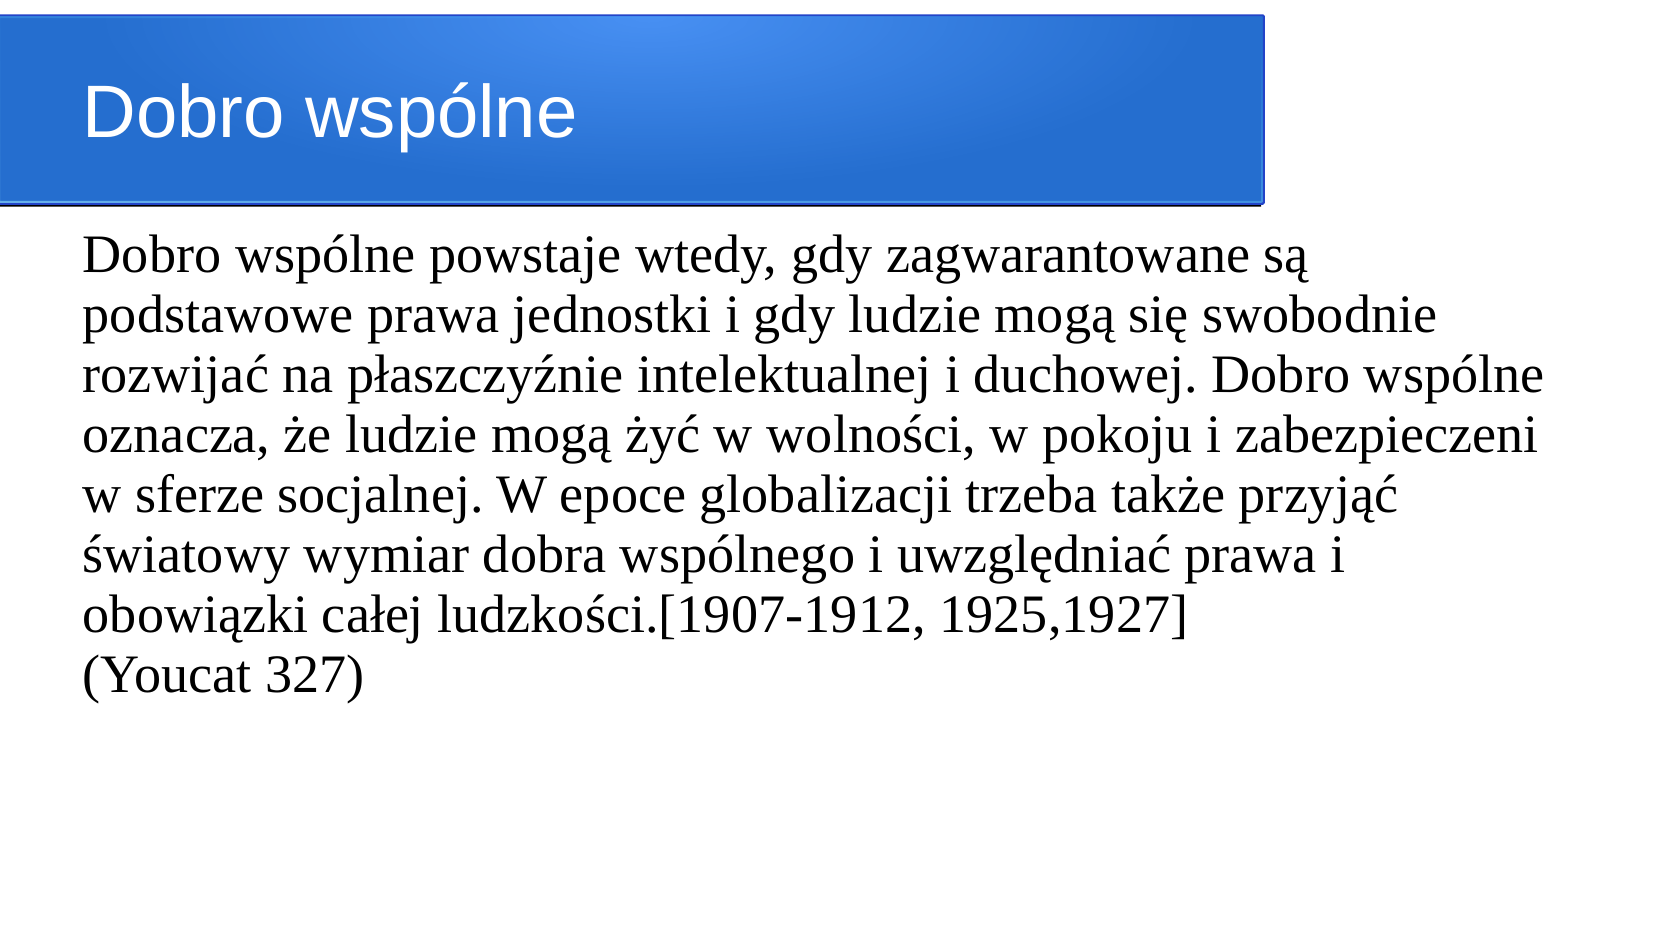

# Dobro wspólne
Dobro wspólne powstaje wtedy, gdy zagwarantowane są podstawowe prawa jednostki i gdy ludzie mogą się swobodnie rozwijać na płaszczyźnie intelektualnej i duchowej. Dobro wspólne oznacza, że ludzie mogą żyć w wolności, w pokoju i zabezpieczeni w sferze socjalnej. W epoce globalizacji trzeba także przyjąć światowy wymiar dobra wspólnego i uwzględniać prawa i obowiązki całej ludzkości.[1907-1912, 1925,1927]
(Youcat 327)